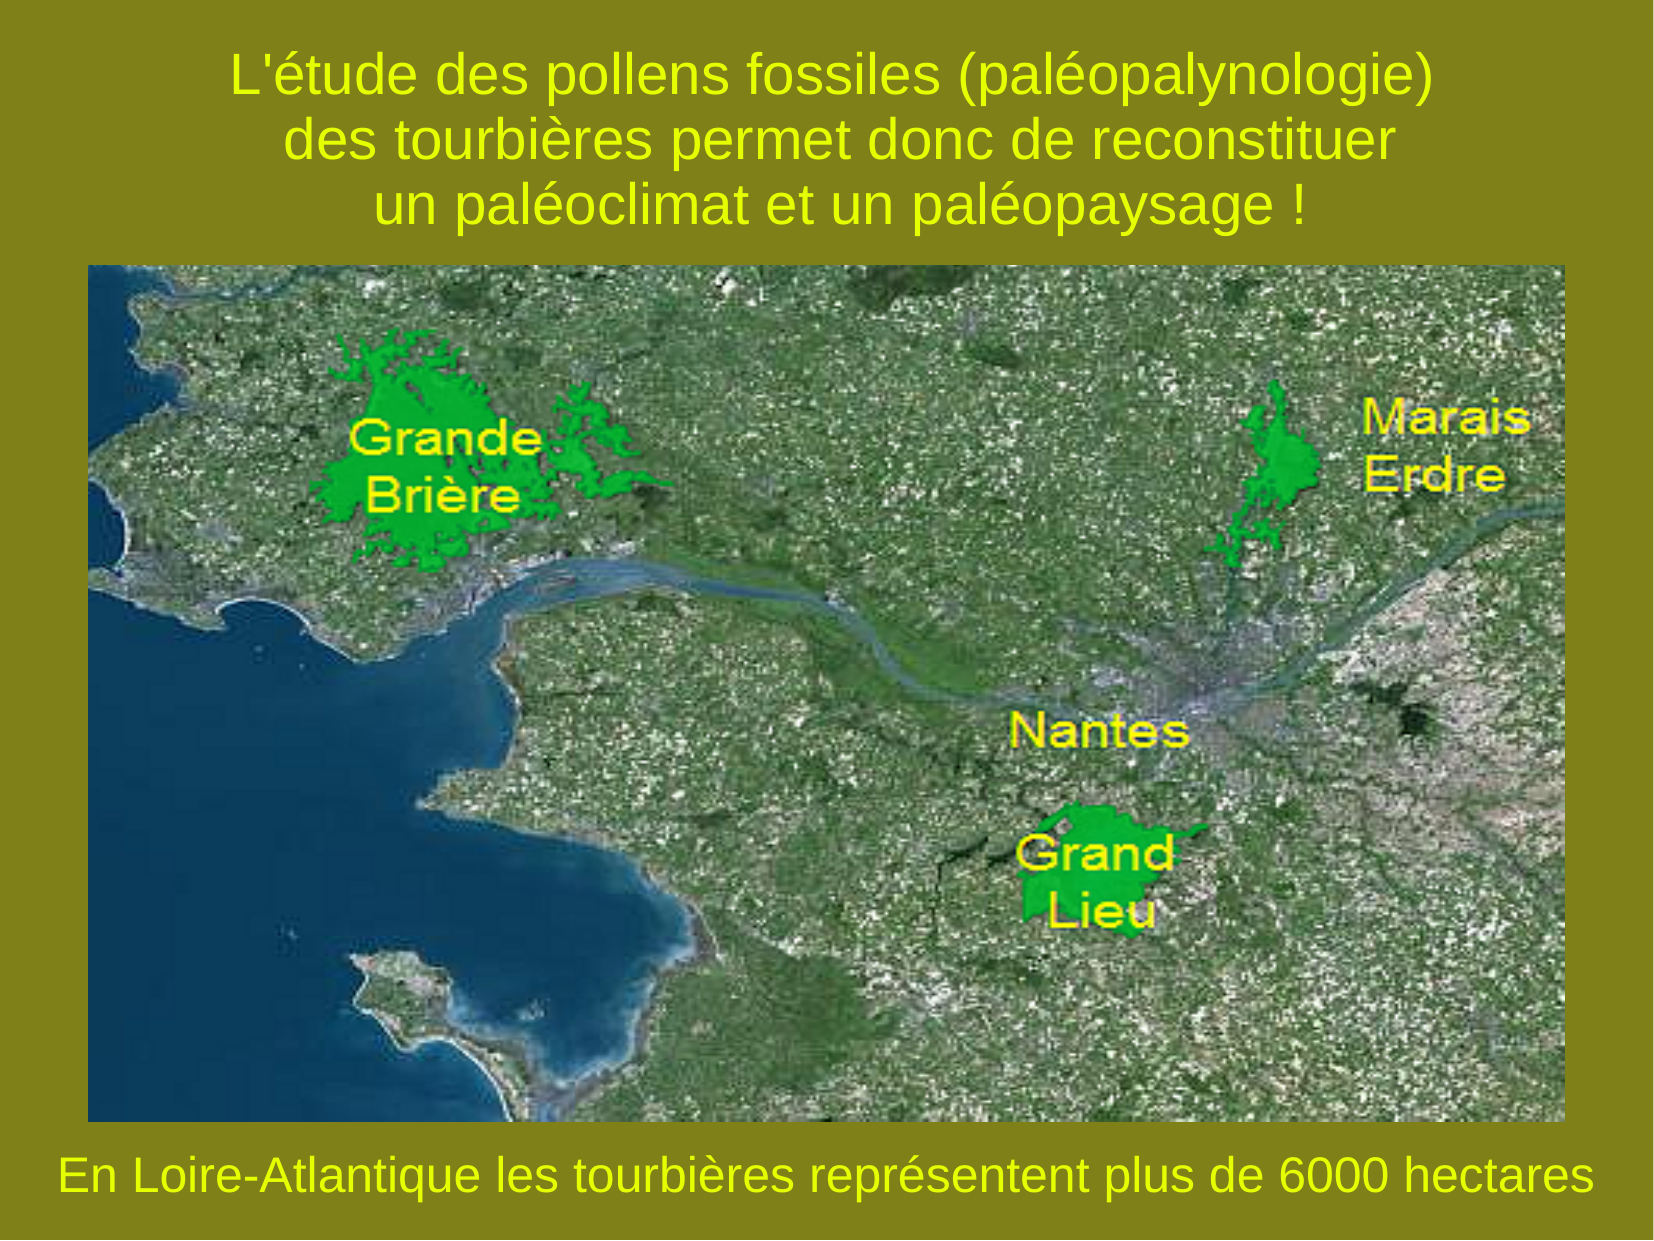

#
L'étude des pollens fossiles (paléopalynologie)
des tourbières permet donc de reconstituer
 un paléoclimat et un paléopaysage !
En Loire-Atlantique les tourbières représentent plus de 6000 hectares